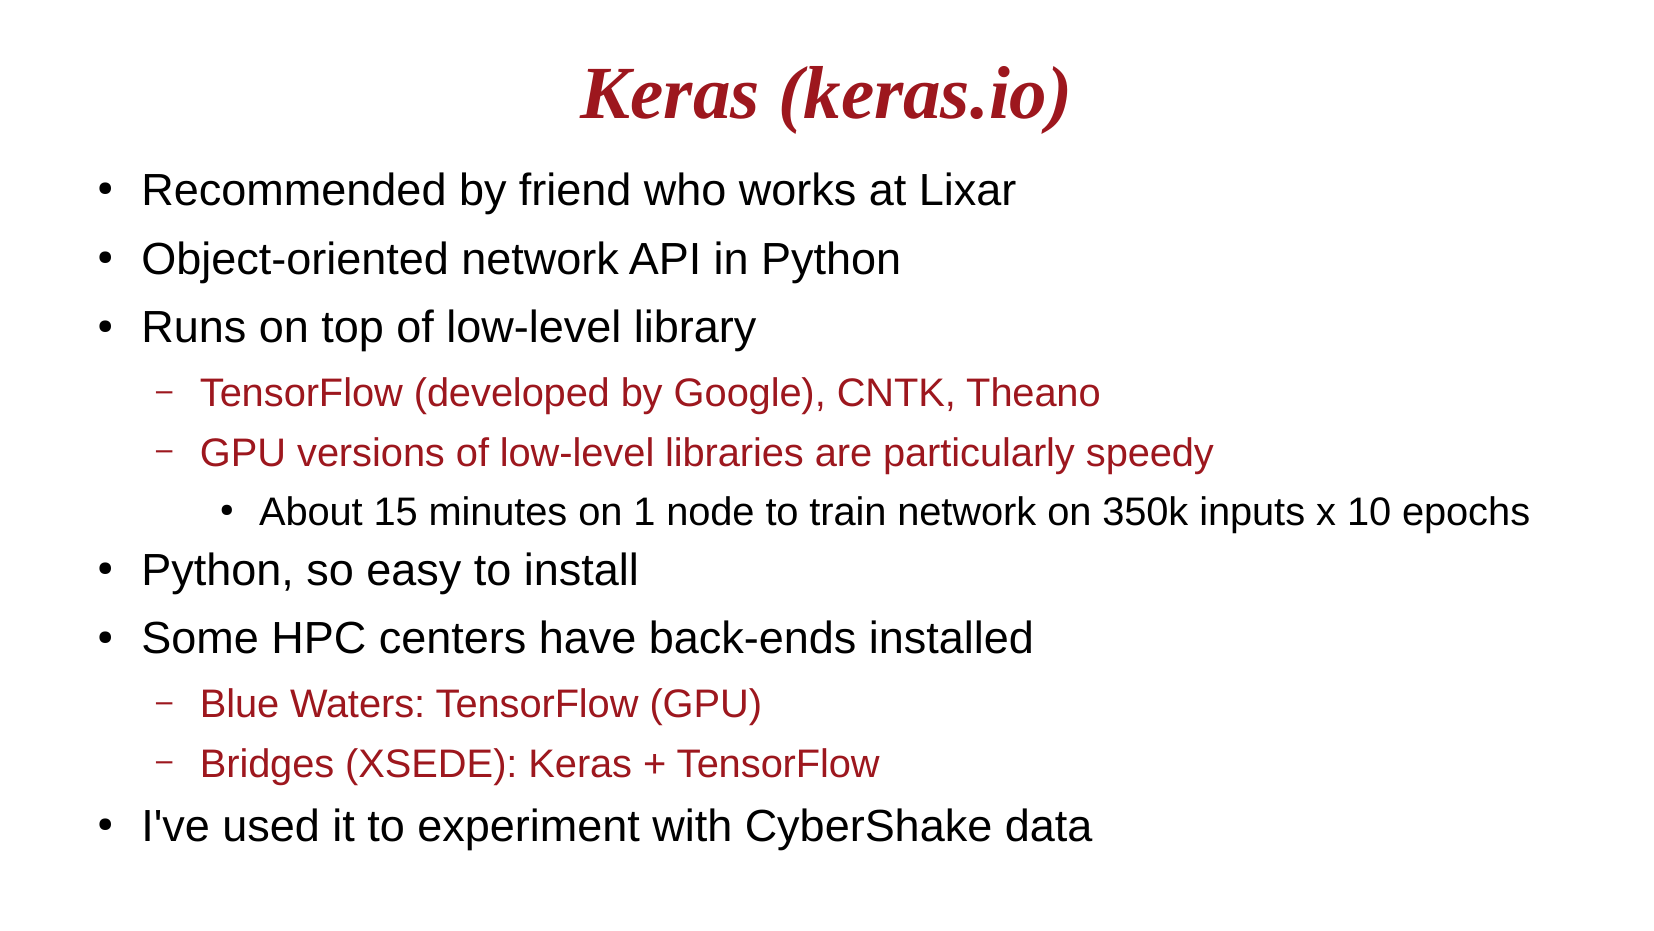

# Keras (keras.io)
Recommended by friend who works at Lixar
Object-oriented network API in Python
Runs on top of low-level library
TensorFlow (developed by Google), CNTK, Theano
GPU versions of low-level libraries are particularly speedy
About 15 minutes on 1 node to train network on 350k inputs x 10 epochs
Python, so easy to install
Some HPC centers have back-ends installed
Blue Waters: TensorFlow (GPU)
Bridges (XSEDE): Keras + TensorFlow
I've used it to experiment with CyberShake data